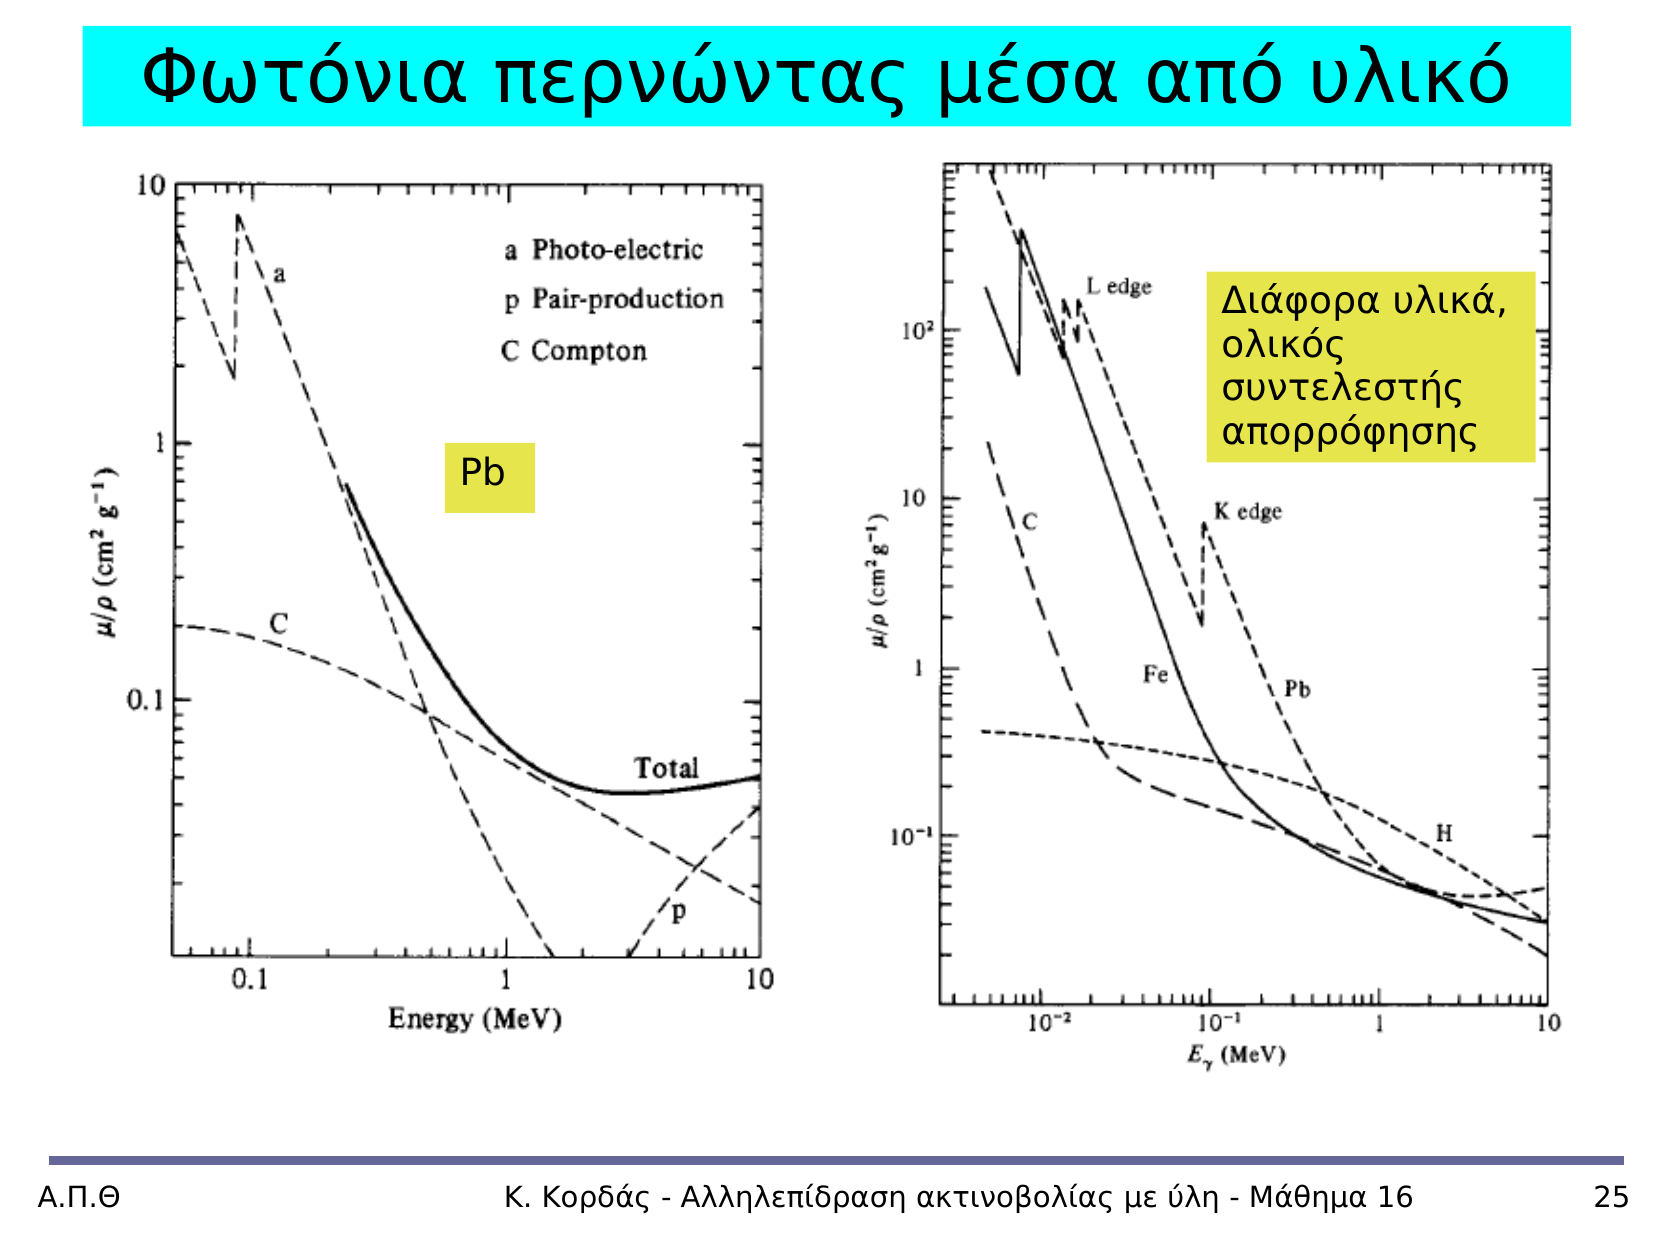

# Φωτόνια περνώντας μέσα από υλικό
Διάφορα υλικά, ολικός συντελεστής απορρόφησης
Pb
Α.Π.Θ
Κ. Κορδάς - Αλληλεπίδραση ακτινοβολίας με ύλη - Μάθημα 16
25